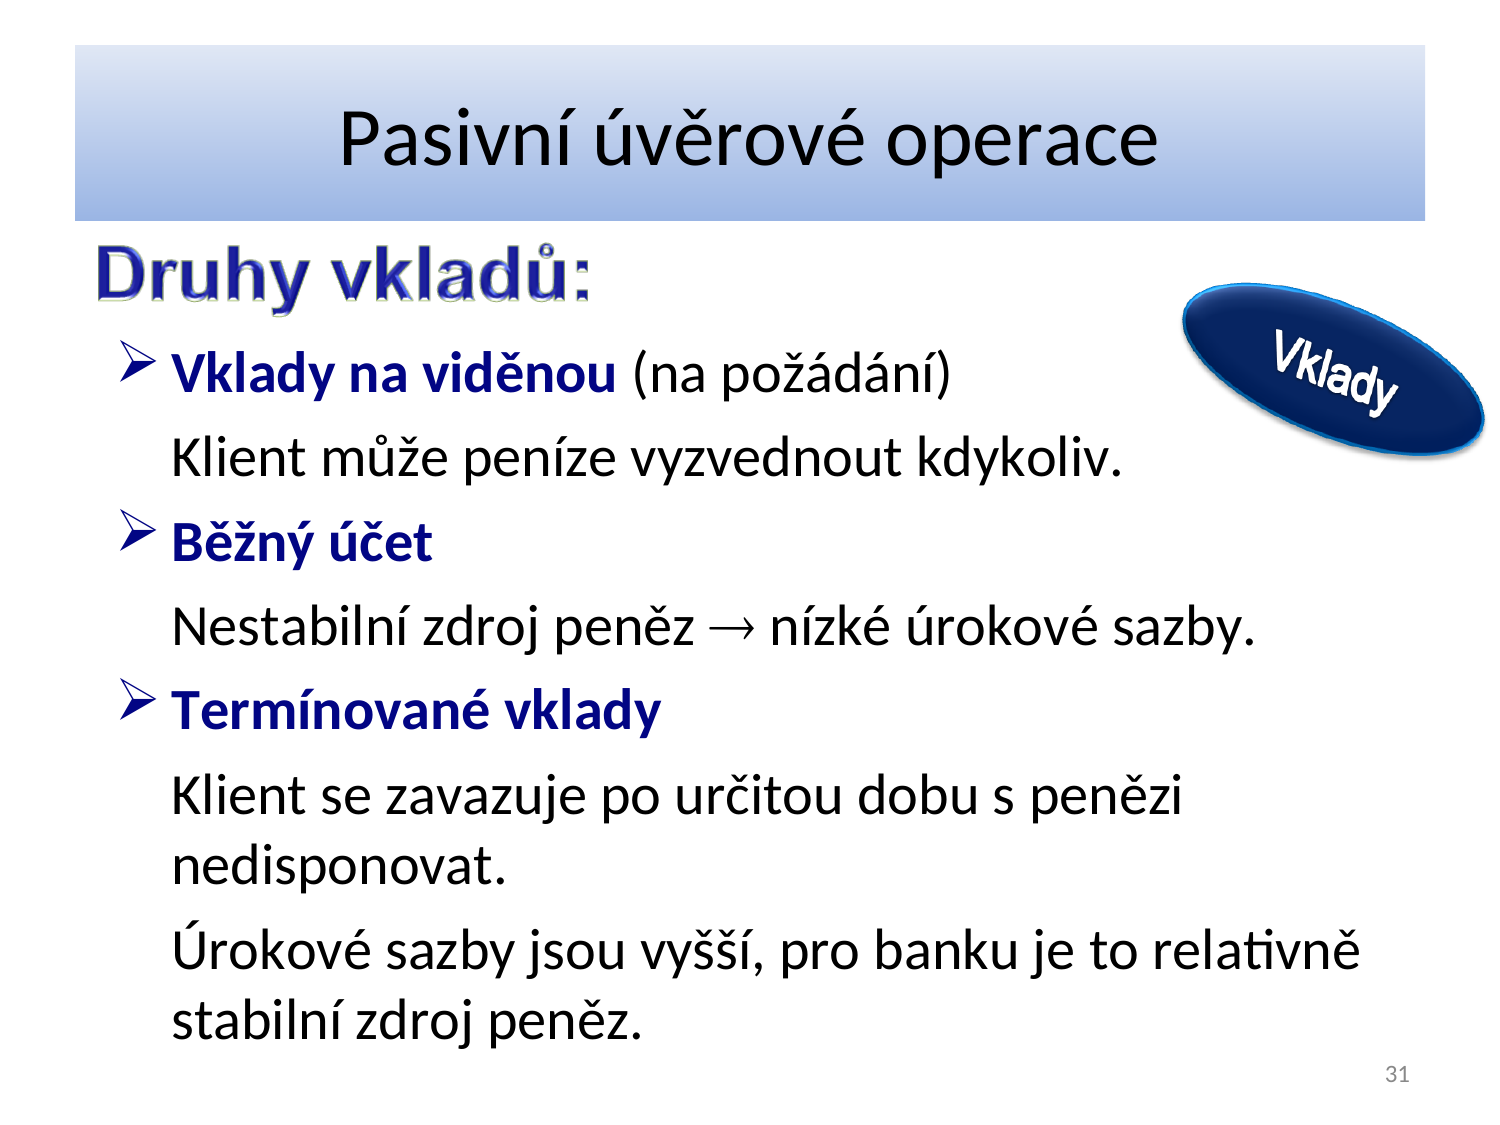

# Pasivní úvěrové operace
Vklady na viděnou (na požádání)
	Klient může peníze vyzvednout kdykoliv.
Běžný účet
	Nestabilní zdroj peněz  nízké úrokové sazby.
Termínované vklady
	Klient se zavazuje po určitou dobu s penězi nedisponovat.
	Úrokové sazby jsou vyšší, pro banku je to relativně stabilní zdroj peněz.